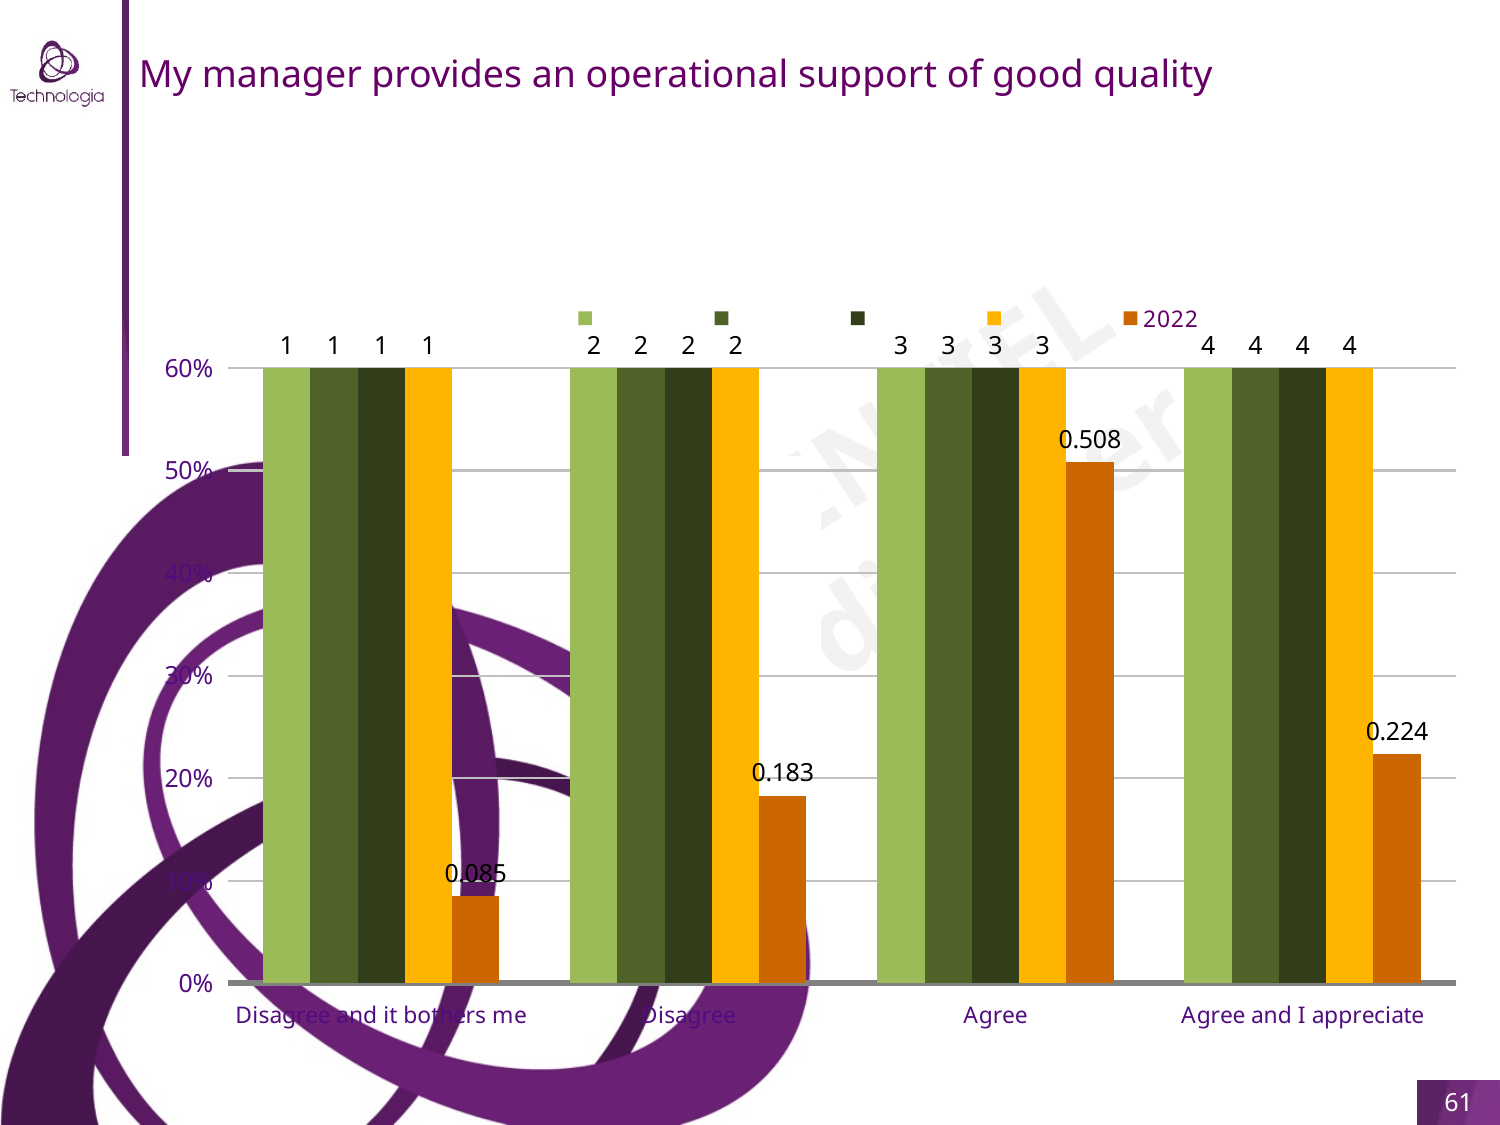

# My manager provides an operational support of good quality
[unsupported chart]